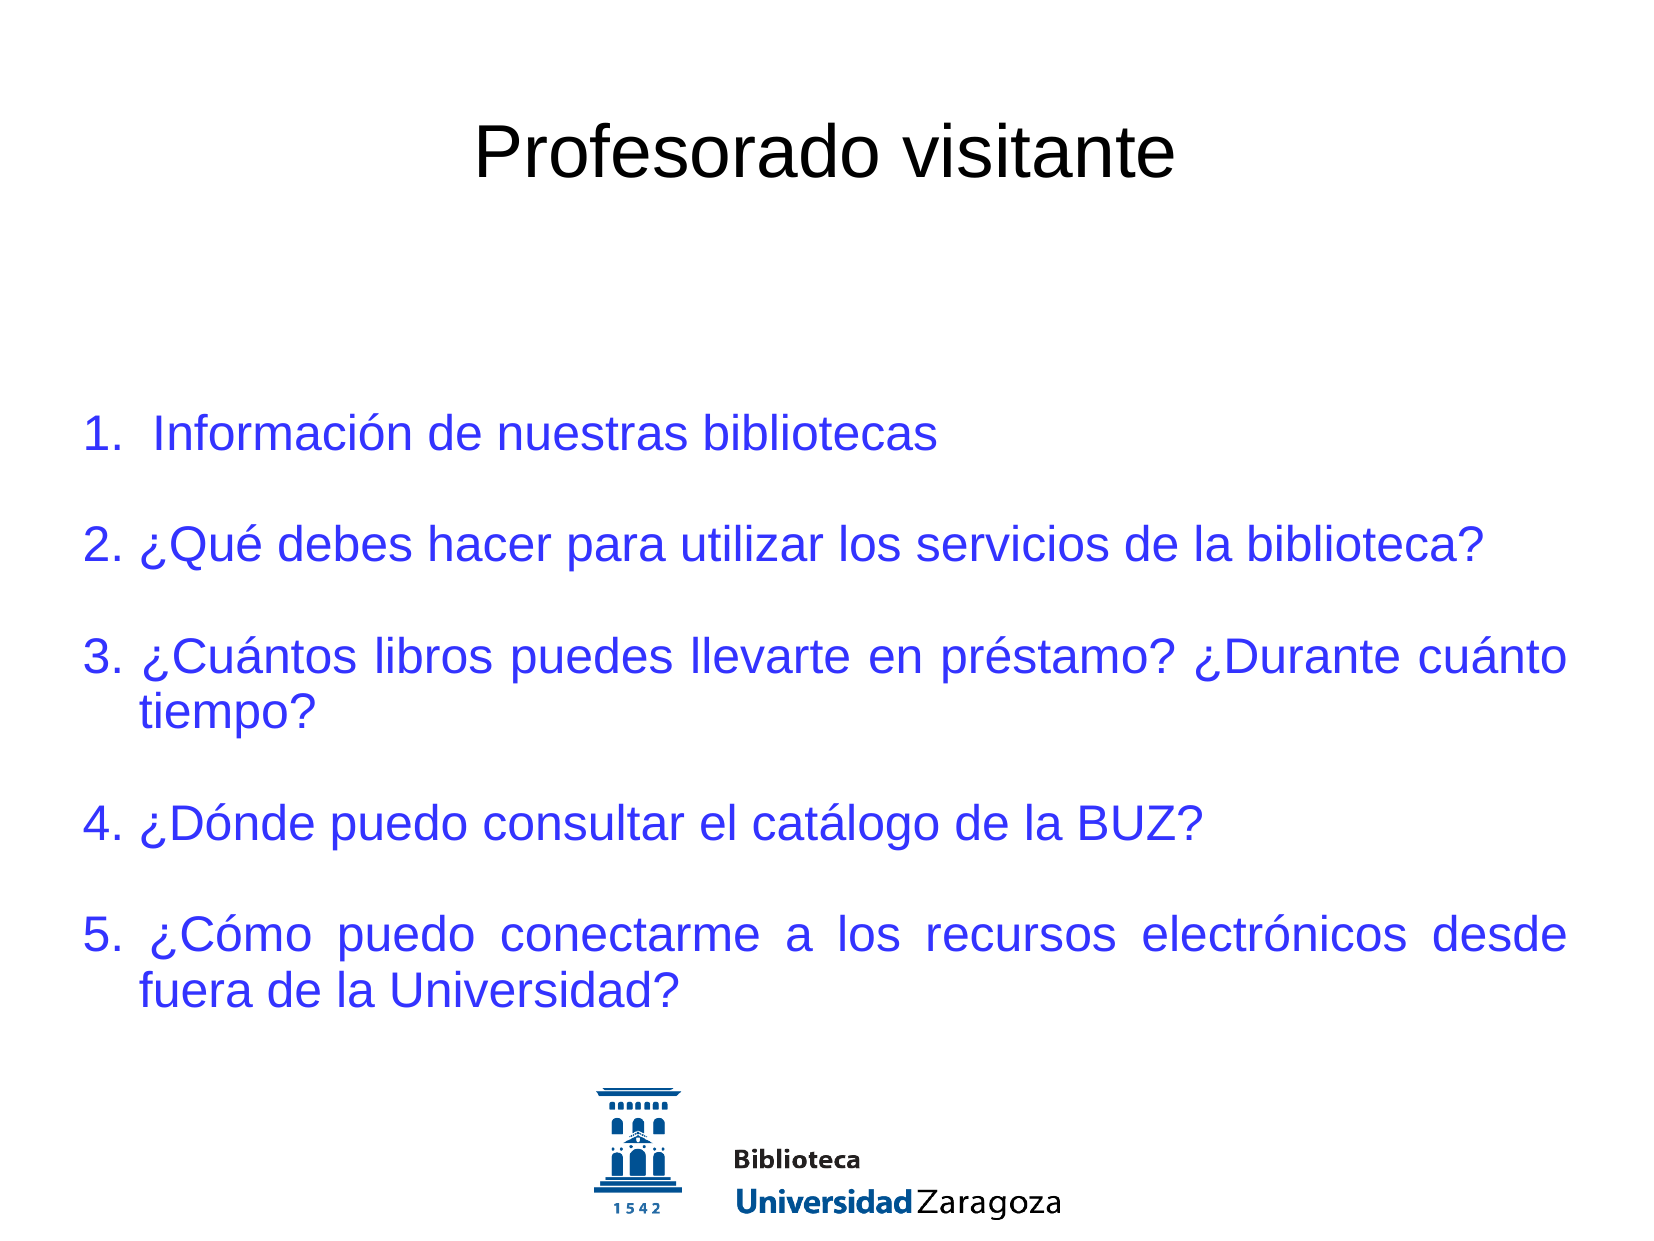

# Profesorado visitante
1. Información de nuestras bibliotecas
2. ¿Qué debes hacer para utilizar los servicios de la biblioteca?
3. ¿Cuántos libros puedes llevarte en préstamo? ¿Durante cuánto tiempo?
4. ¿Dónde puedo consultar el catálogo de la BUZ?
5. ¿Cómo puedo conectarme a los recursos electrónicos desde fuera de la Universidad?